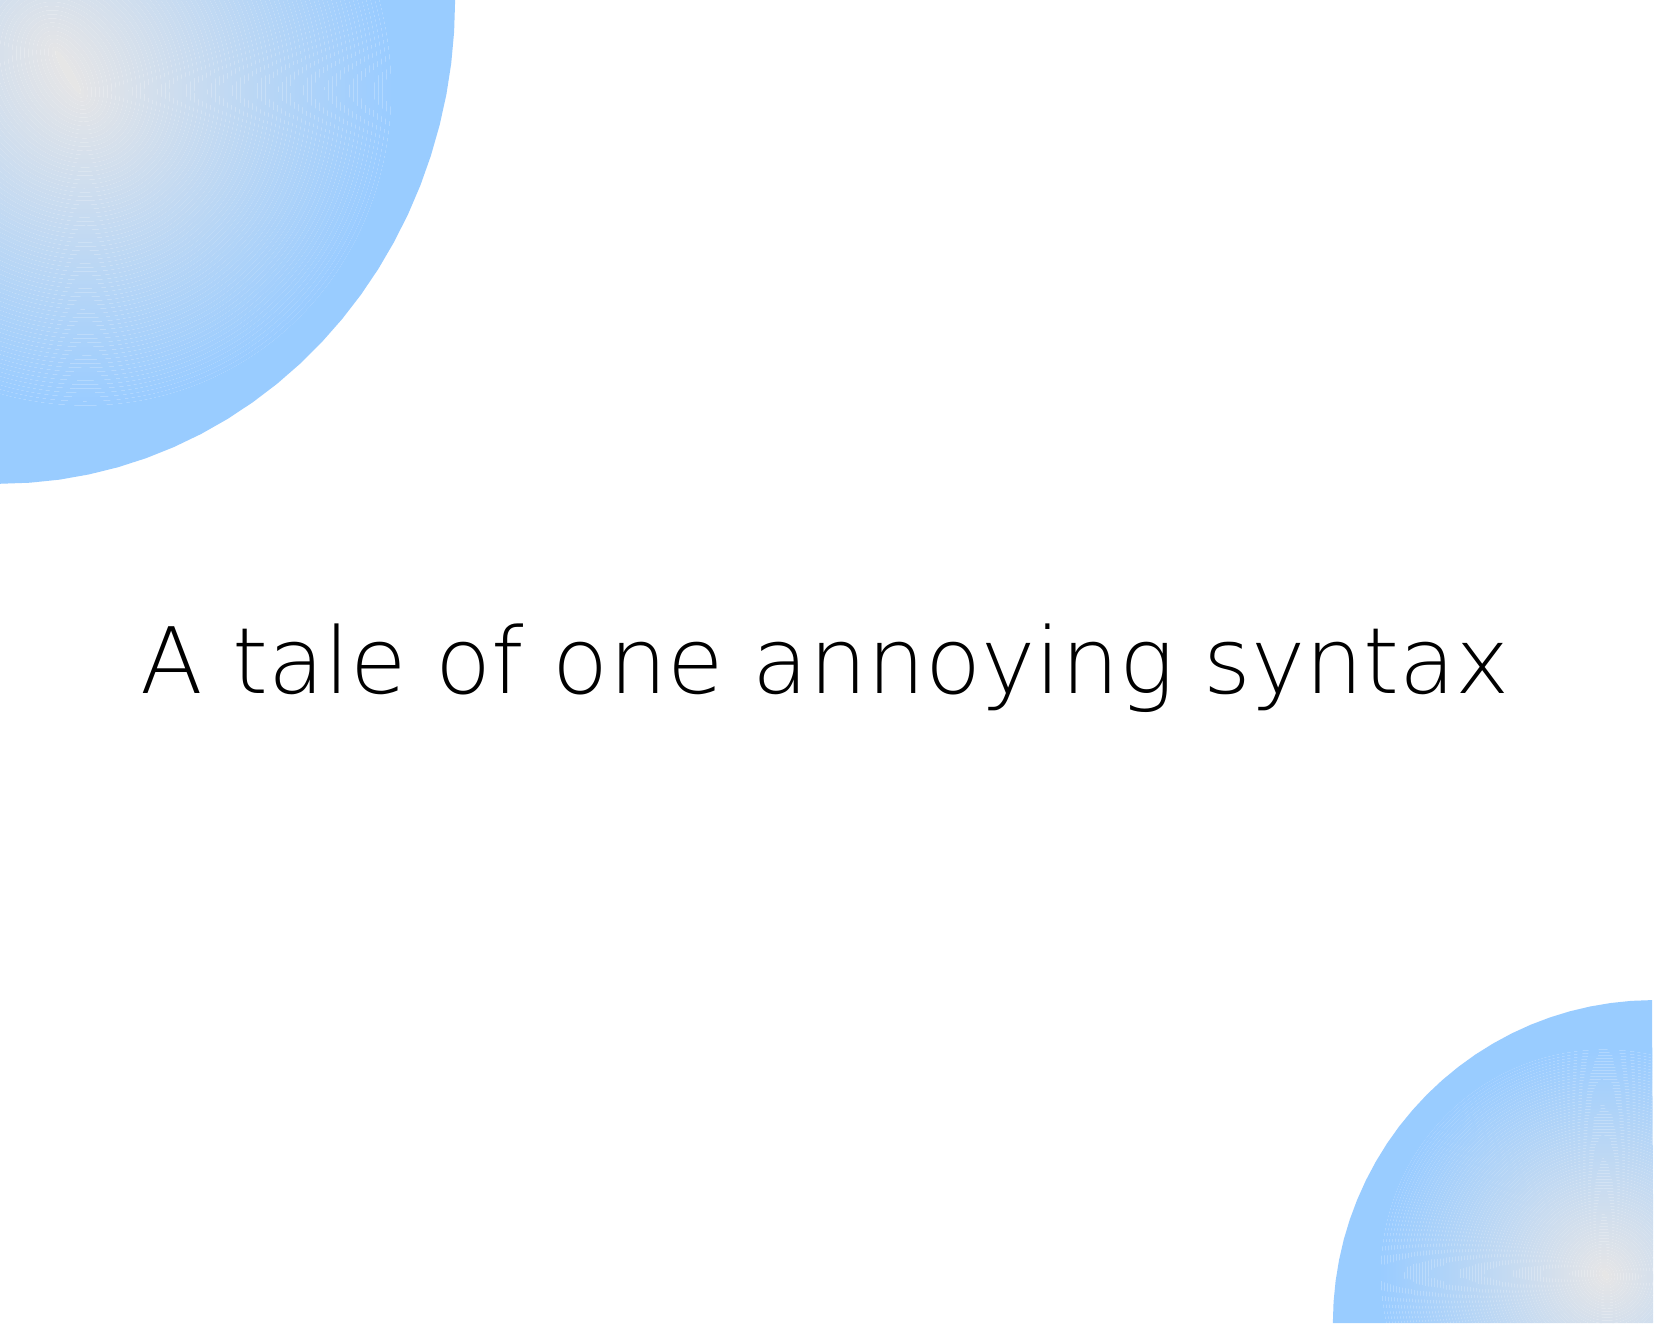

# A tale of one annoying syntax